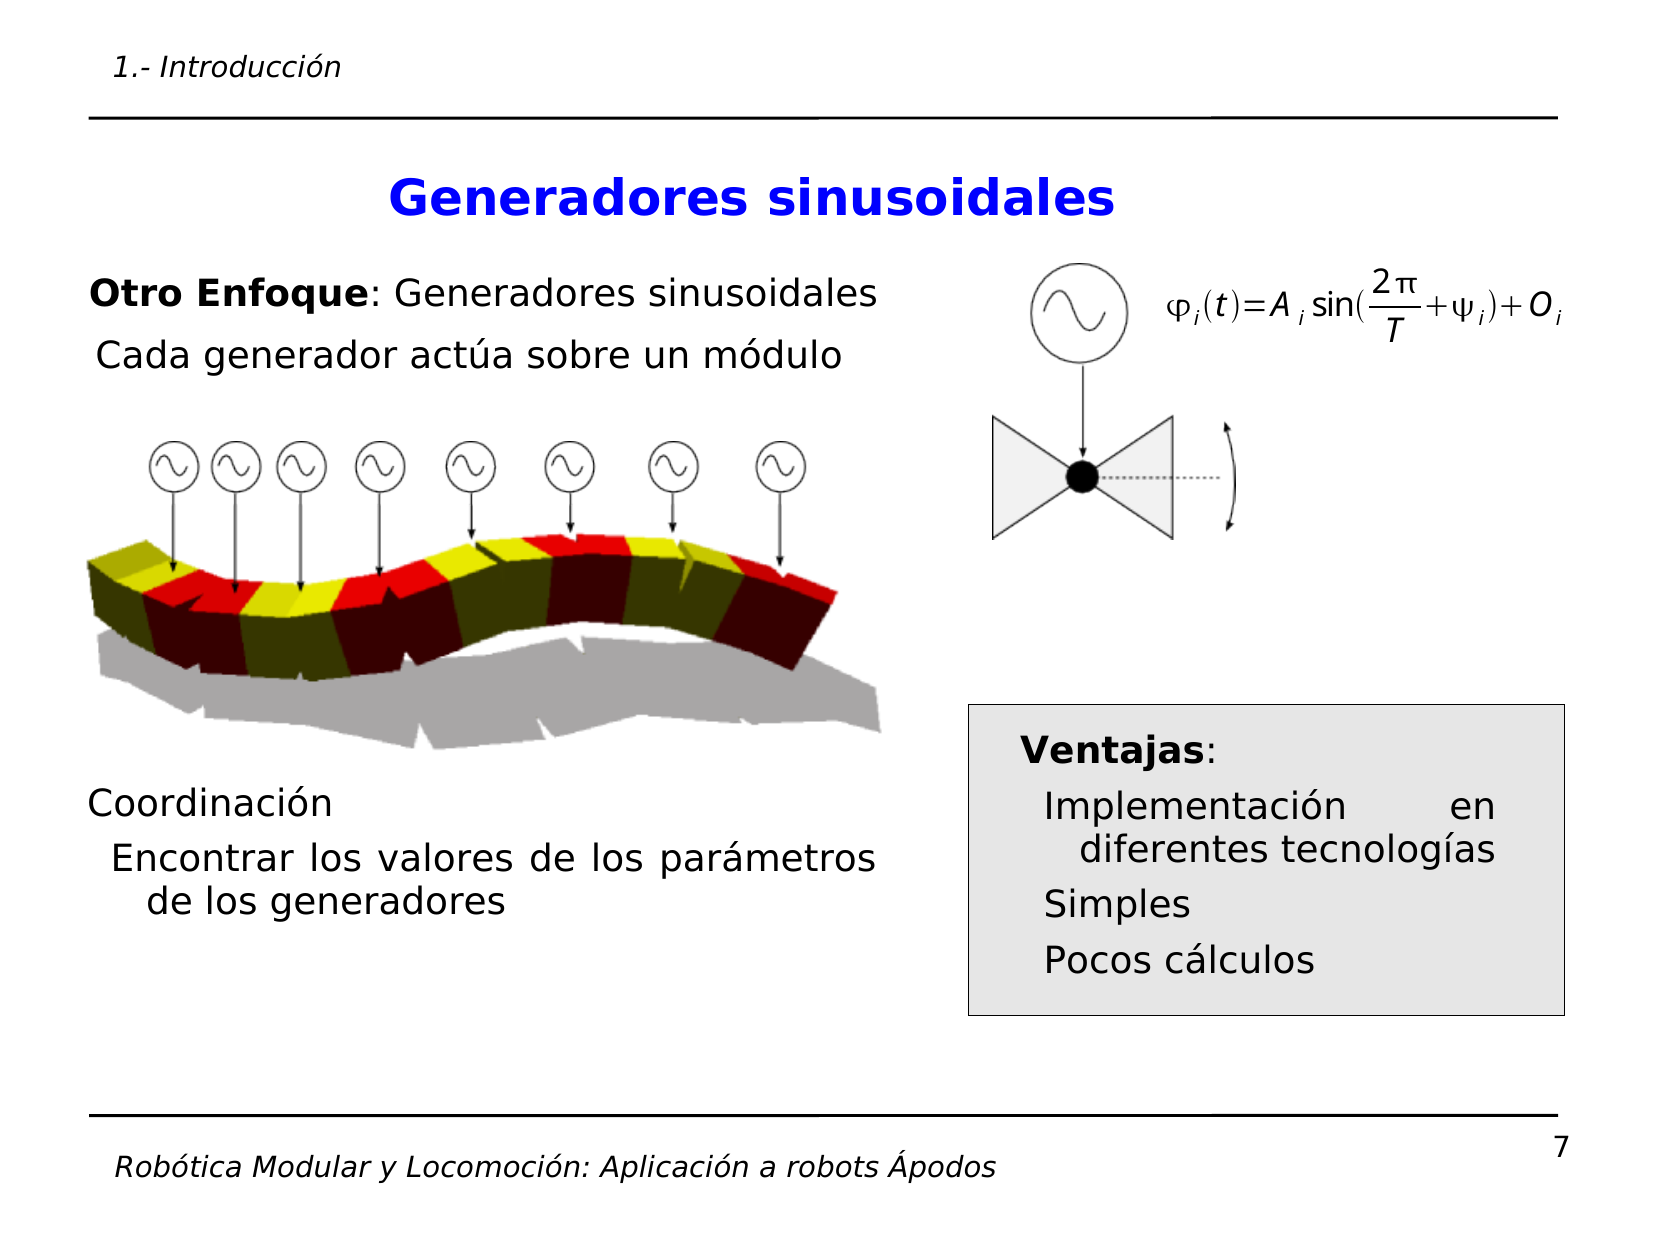

1.- Introducción
Generadores sinusoidales
 Otro Enfoque: Generadores sinusoidales
 Cada generador actúa sobre un módulo
 Ventajas:
Implementación en diferentes tecnologías
Simples
Pocos cálculos
 Coordinación
Encontrar los valores de los parámetros de los generadores
7
Robótica Modular y Locomoción: Aplicación a robots Ápodos